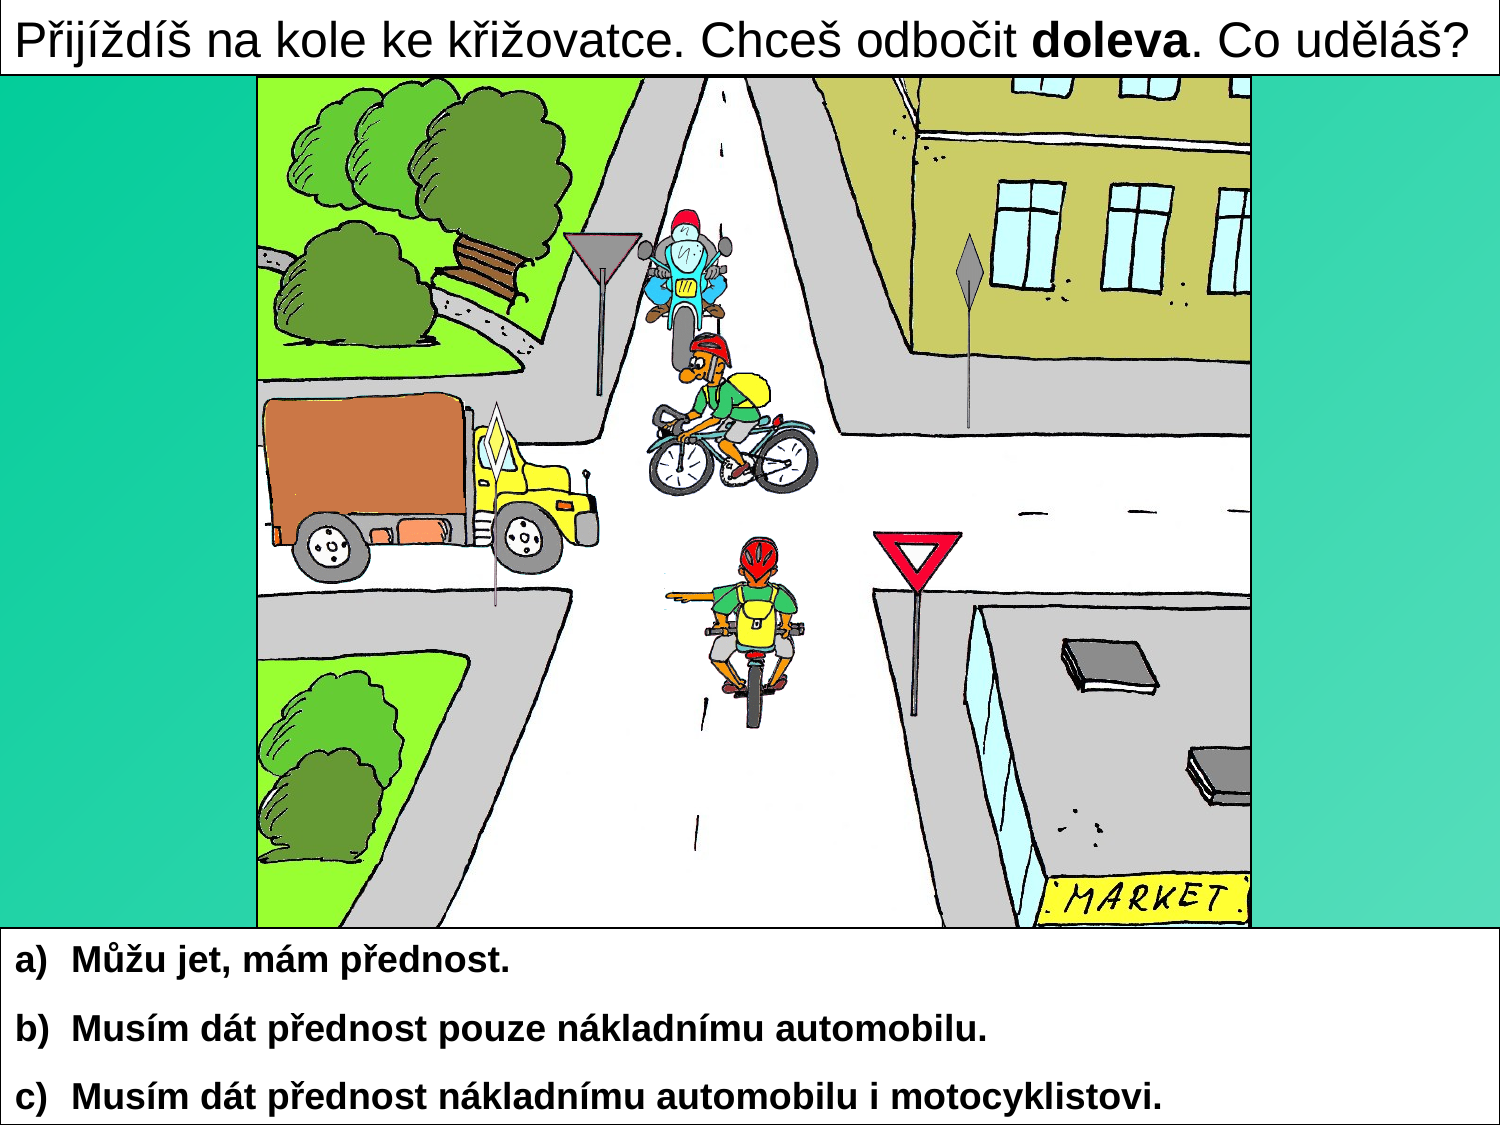

Přijíždíš na kole ke křižovatce. Chceš odbočit doleva. Co uděláš?
Můžu jet, mám přednost.
Musím dát přednost pouze nákladnímu automobilu.
Musím dát přednost nákladnímu automobilu i motocyklistovi.